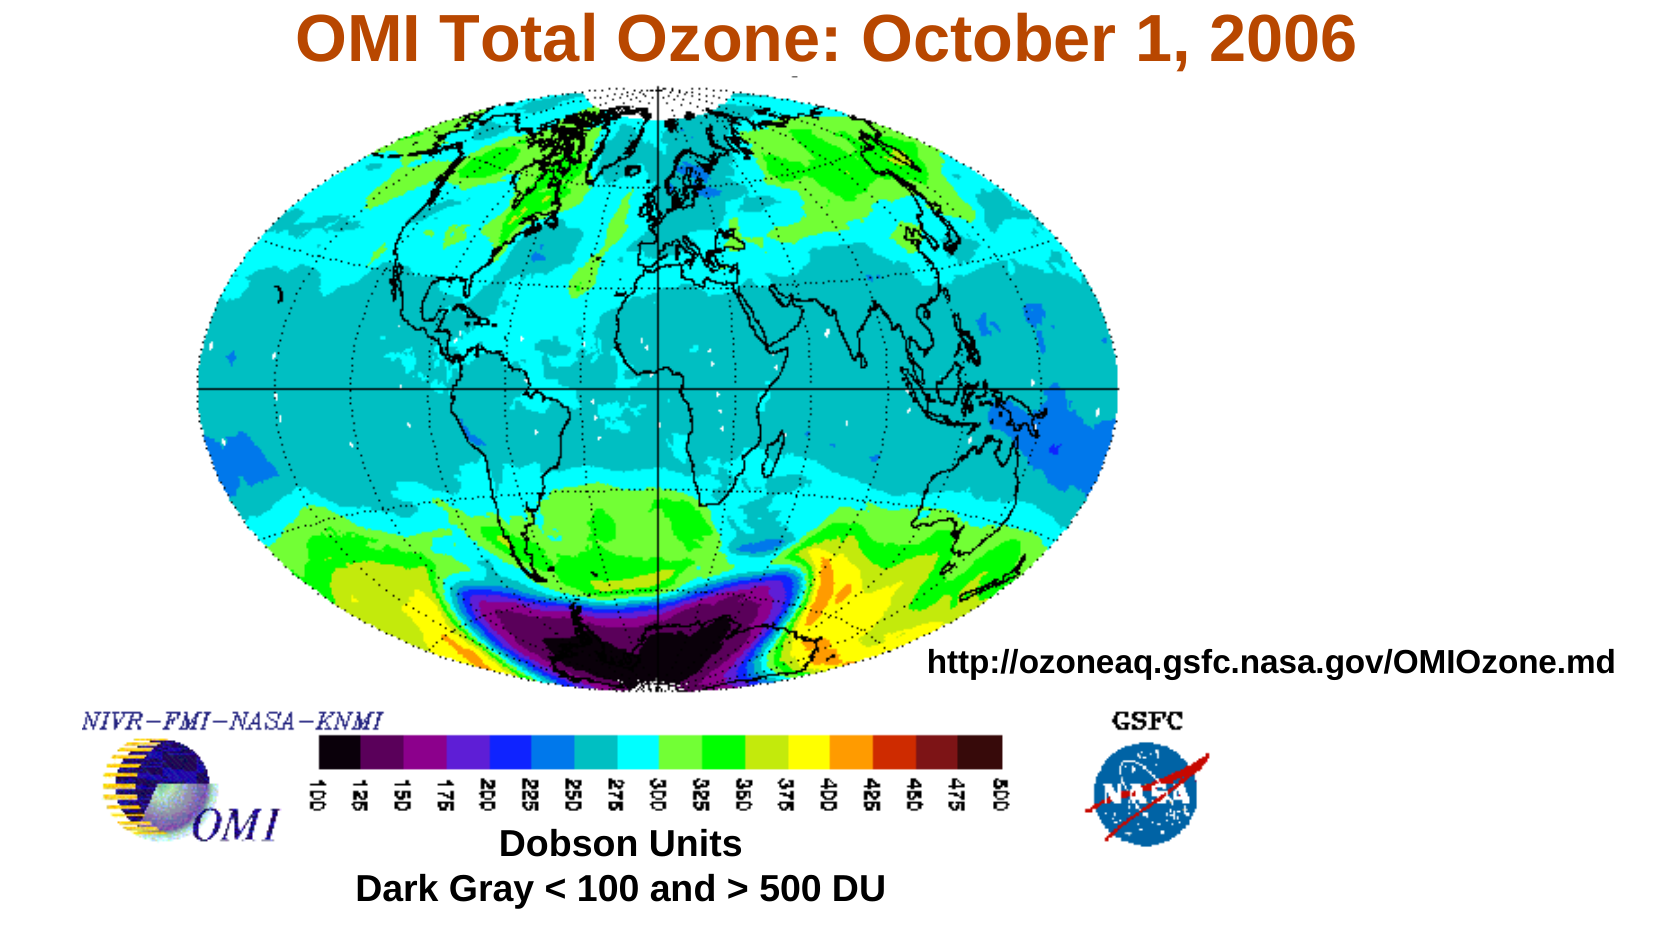

OMI Total Ozone: October 1, 2006
http://ozoneaq.gsfc.nasa.gov/OMIOzone.md
Dobson Units
Dark Gray < 100 and > 500 DU